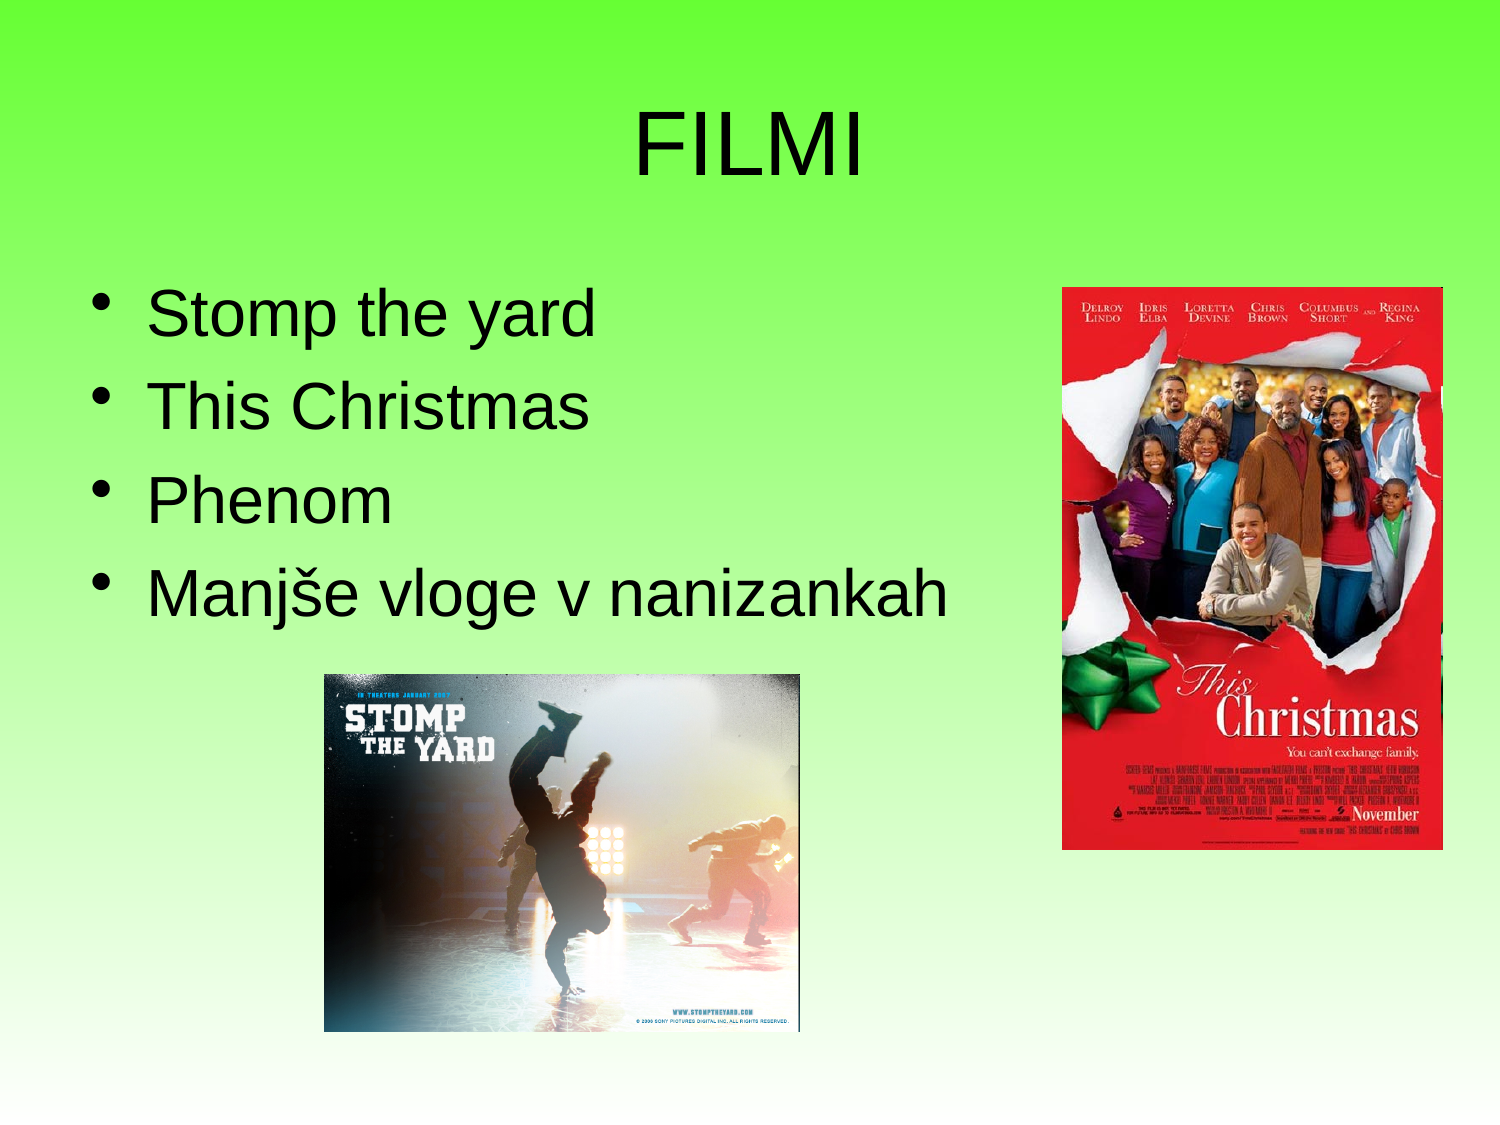

# FILMI
Stomp the yard
This Christmas
Phenom
Manjše vloge v nanizankah